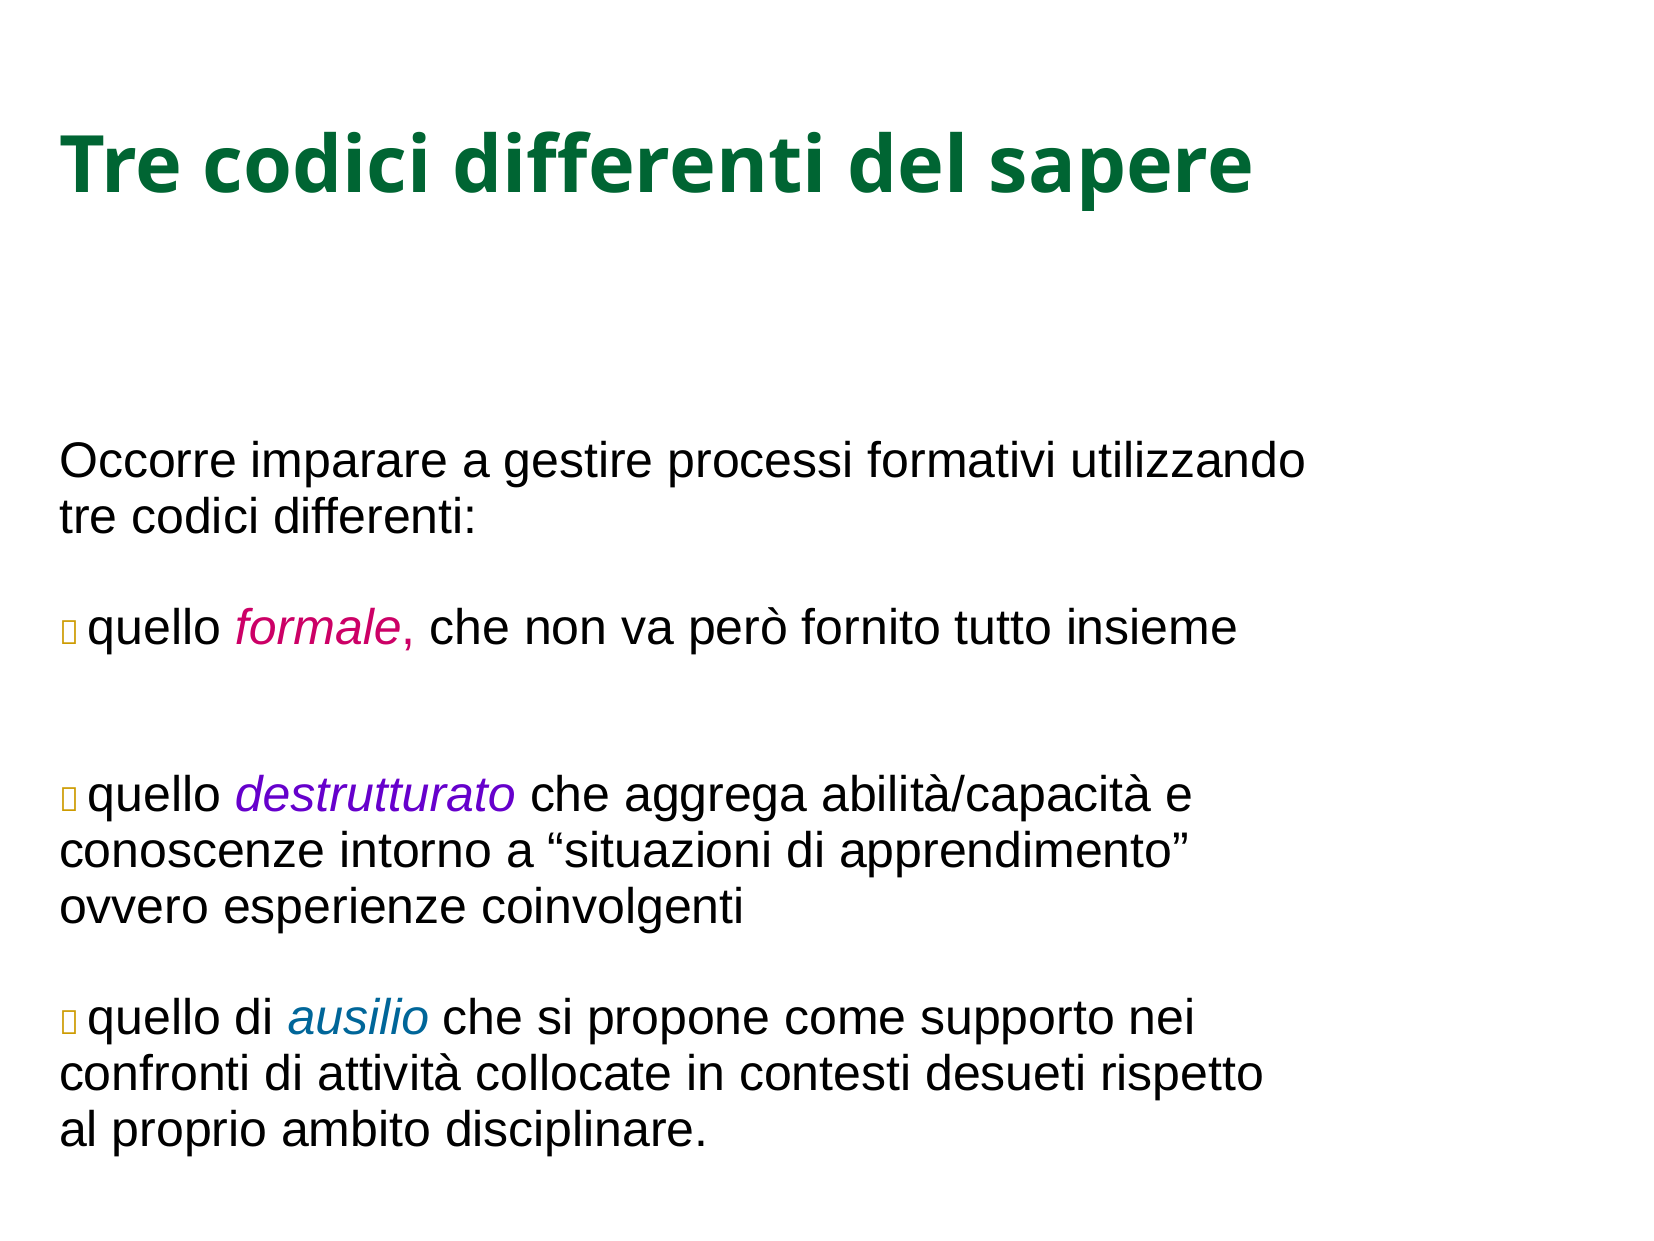

Tre codici differenti del sapere
Occorre imparare a gestire processi formativi utilizzando
tre codici differenti:
􀂄 quello formale, che non va però fornito tutto insieme
􀂄 quello destrutturato che aggrega abilità/capacità e
conoscenze intorno a “situazioni di apprendimento”
ovvero esperienze coinvolgenti
􀂄 quello di ausilio che si propone come supporto nei
confronti di attività collocate in contesti desueti rispetto
al proprio ambito disciplinare.